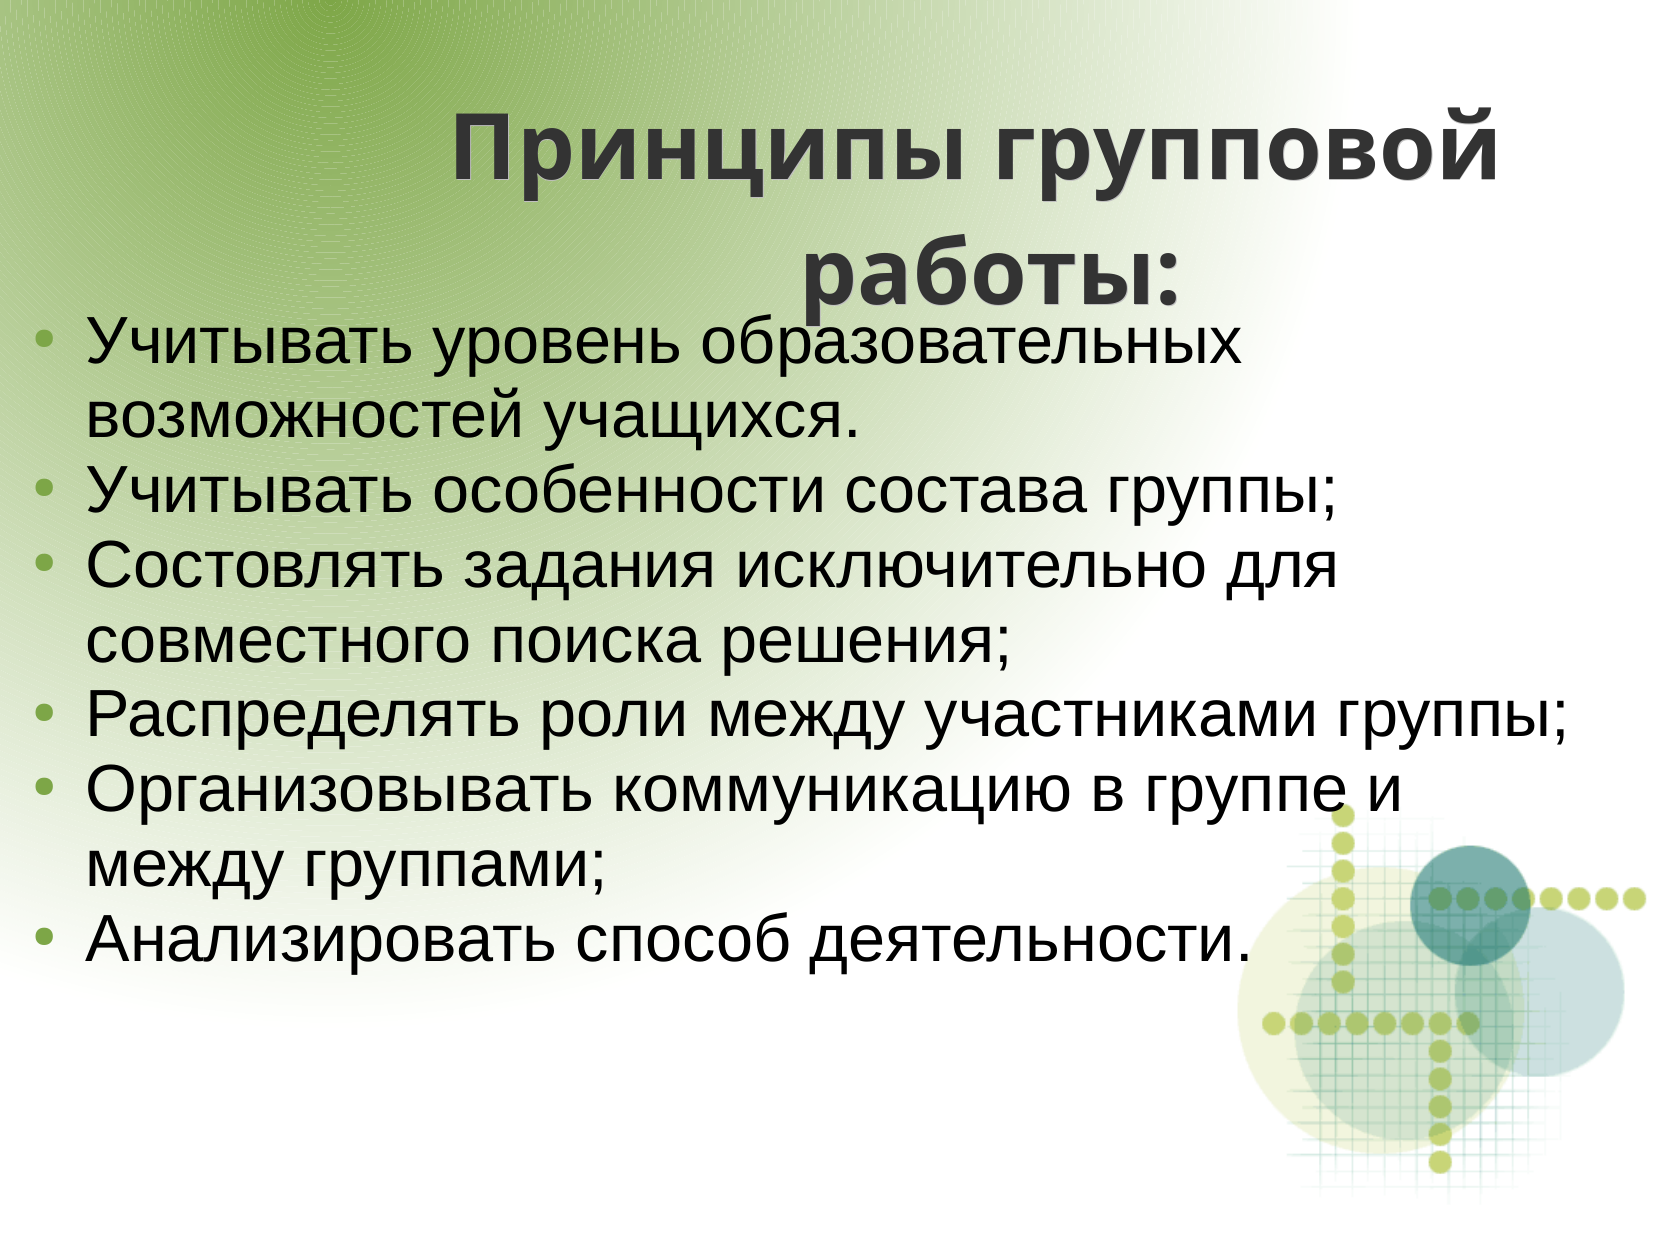

# Принципы групповой работы:
Учитывать уровень образовательных возможностей учащихся.
Учитывать особенности состава группы;
Состовлять задания исключительно для совместного поиска решения;
Распределять роли между участниками группы;
Организовывать коммуникацию в группе и между группами;
Анализировать способ деятельности.